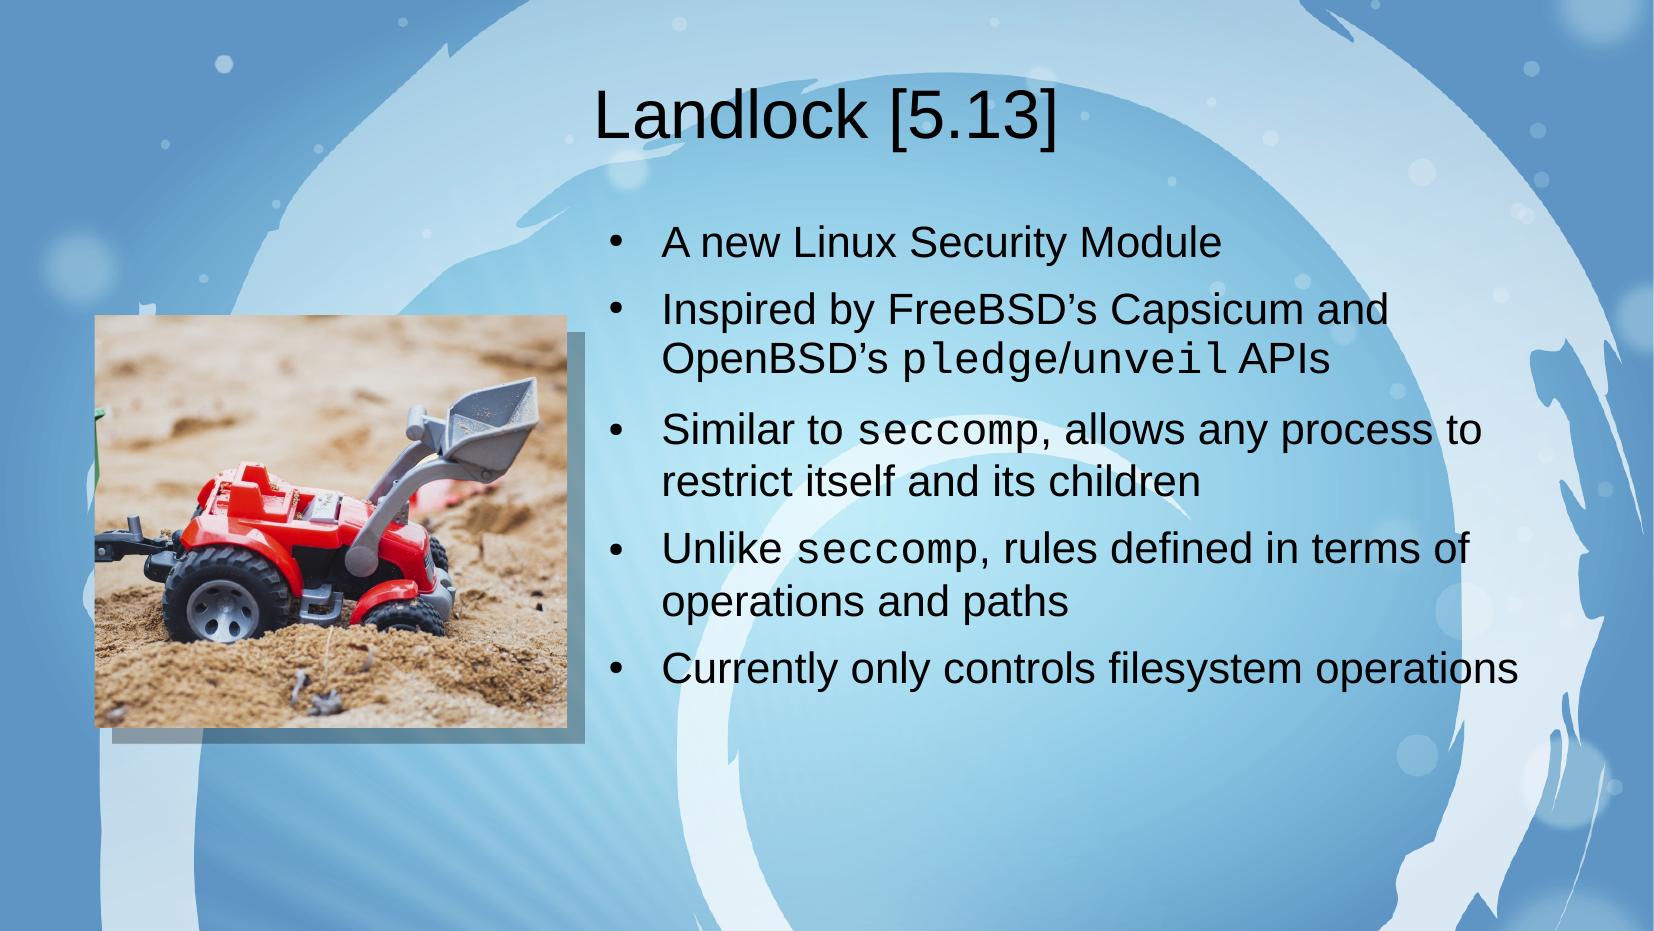

# Landlock [5.13]
A new Linux Security Module
Inspired by FreeBSD’s Capsicum and OpenBSD’s pledge/unveil APIs
Similar to seccomp, allows any process to restrict itself and its children
Unlike seccomp, rules defined in terms of operations and paths
Currently only controls filesystem operations